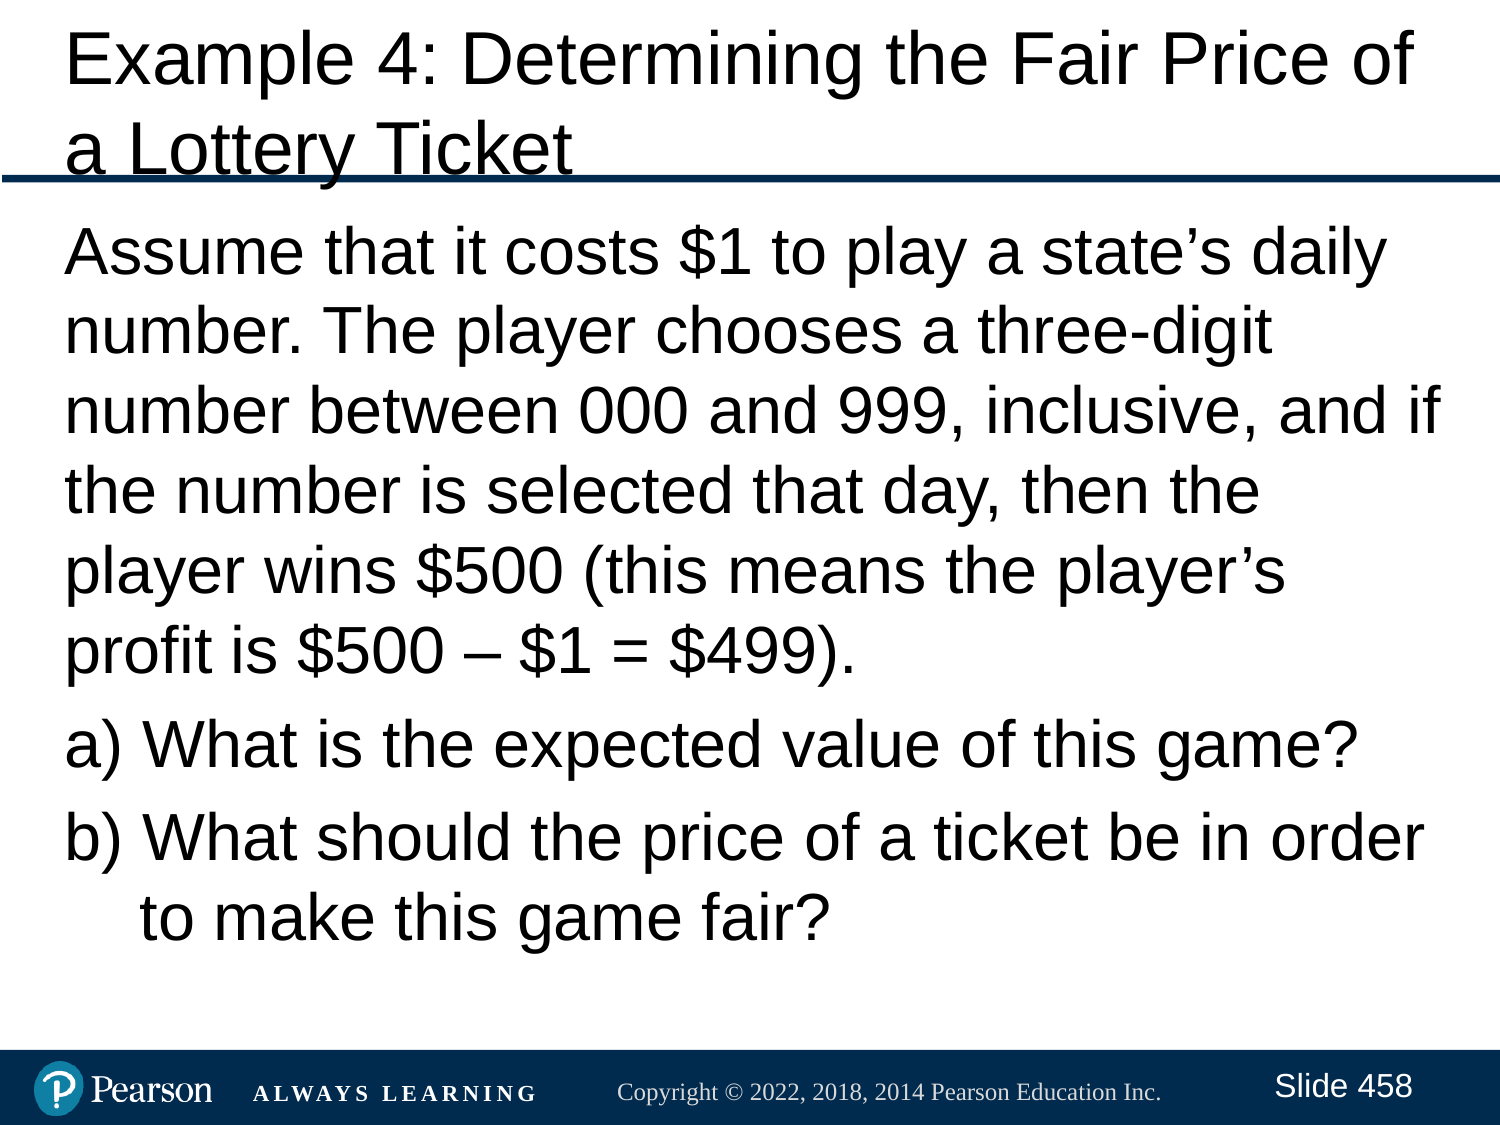

# Example 4: Determining the Fair Price of a Lottery Ticket
Assume that it costs $1 to play a state’s daily number. The player chooses a three-digit number between 000 and 999, inclusive, and if the number is selected that day, then the player wins $500 (this means the player’s profit is $500 – $1 = $499).
a) What is the expected value of this game?
b) What should the price of a ticket be in order to make this game fair?